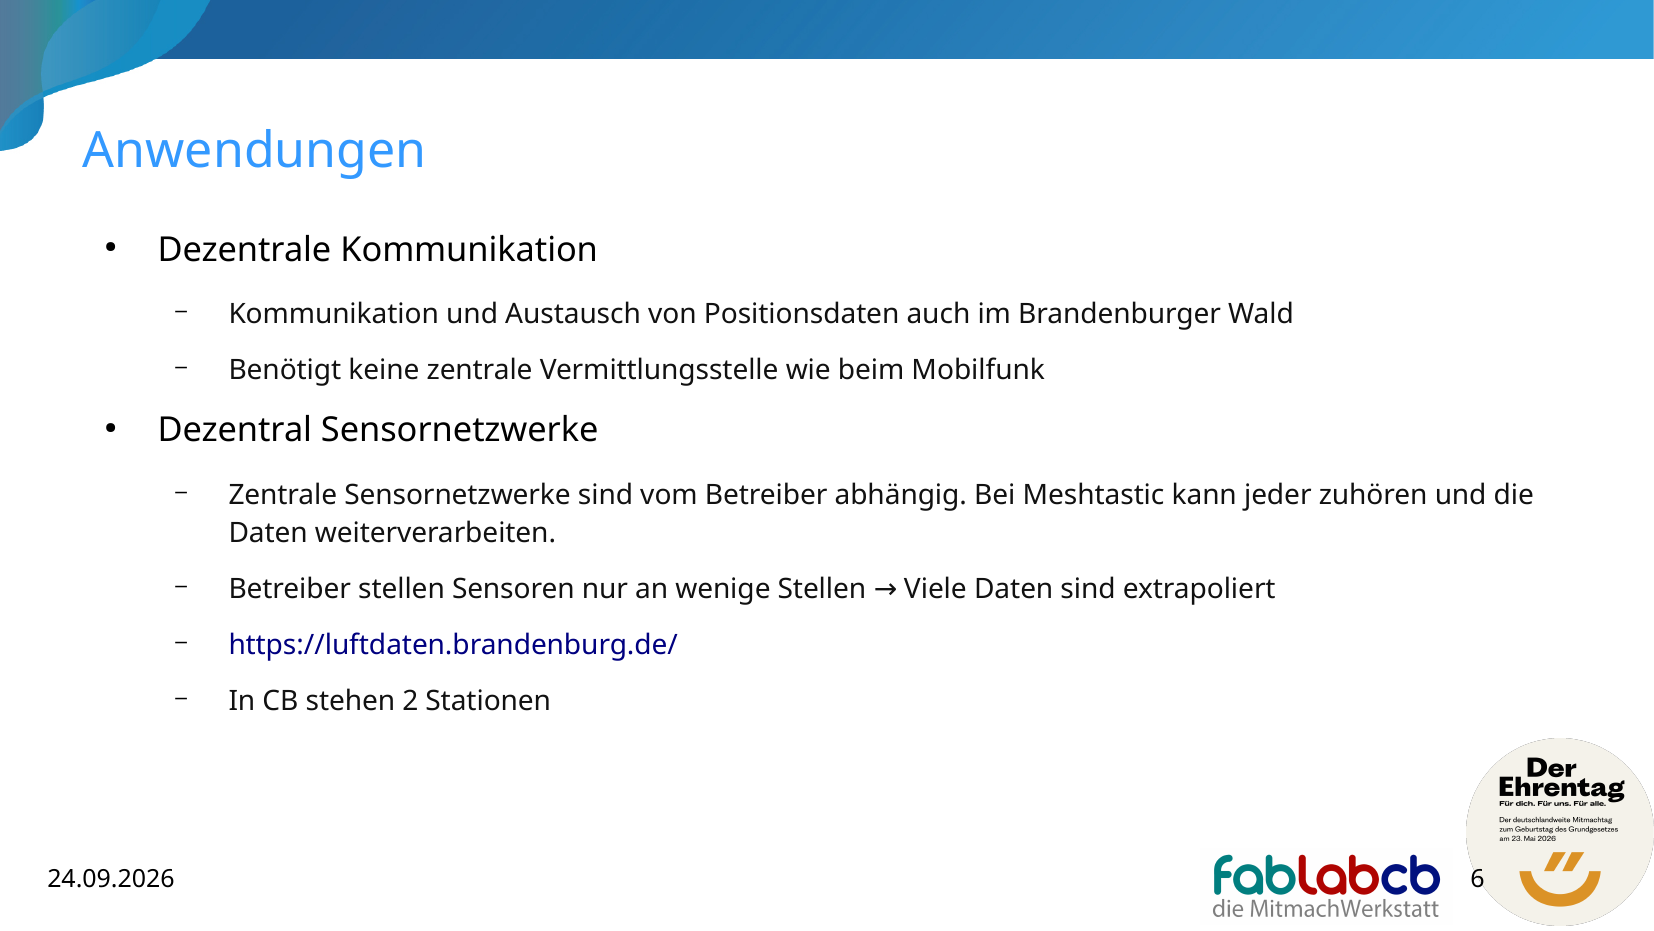

# Anwendungen
Dezentrale Kommunikation
Kommunikation und Austausch von Positionsdaten auch im Brandenburger Wald
Benötigt keine zentrale Vermittlungsstelle wie beim Mobilfunk
Dezentral Sensornetzwerke
Zentrale Sensornetzwerke sind vom Betreiber abhängig. Bei Meshtastic kann jeder zuhören und die Daten weiterverarbeiten.
Betreiber stellen Sensoren nur an wenige Stellen → Viele Daten sind extrapoliert
https://luftdaten.brandenburg.de/
In CB stehen 2 Stationen
6